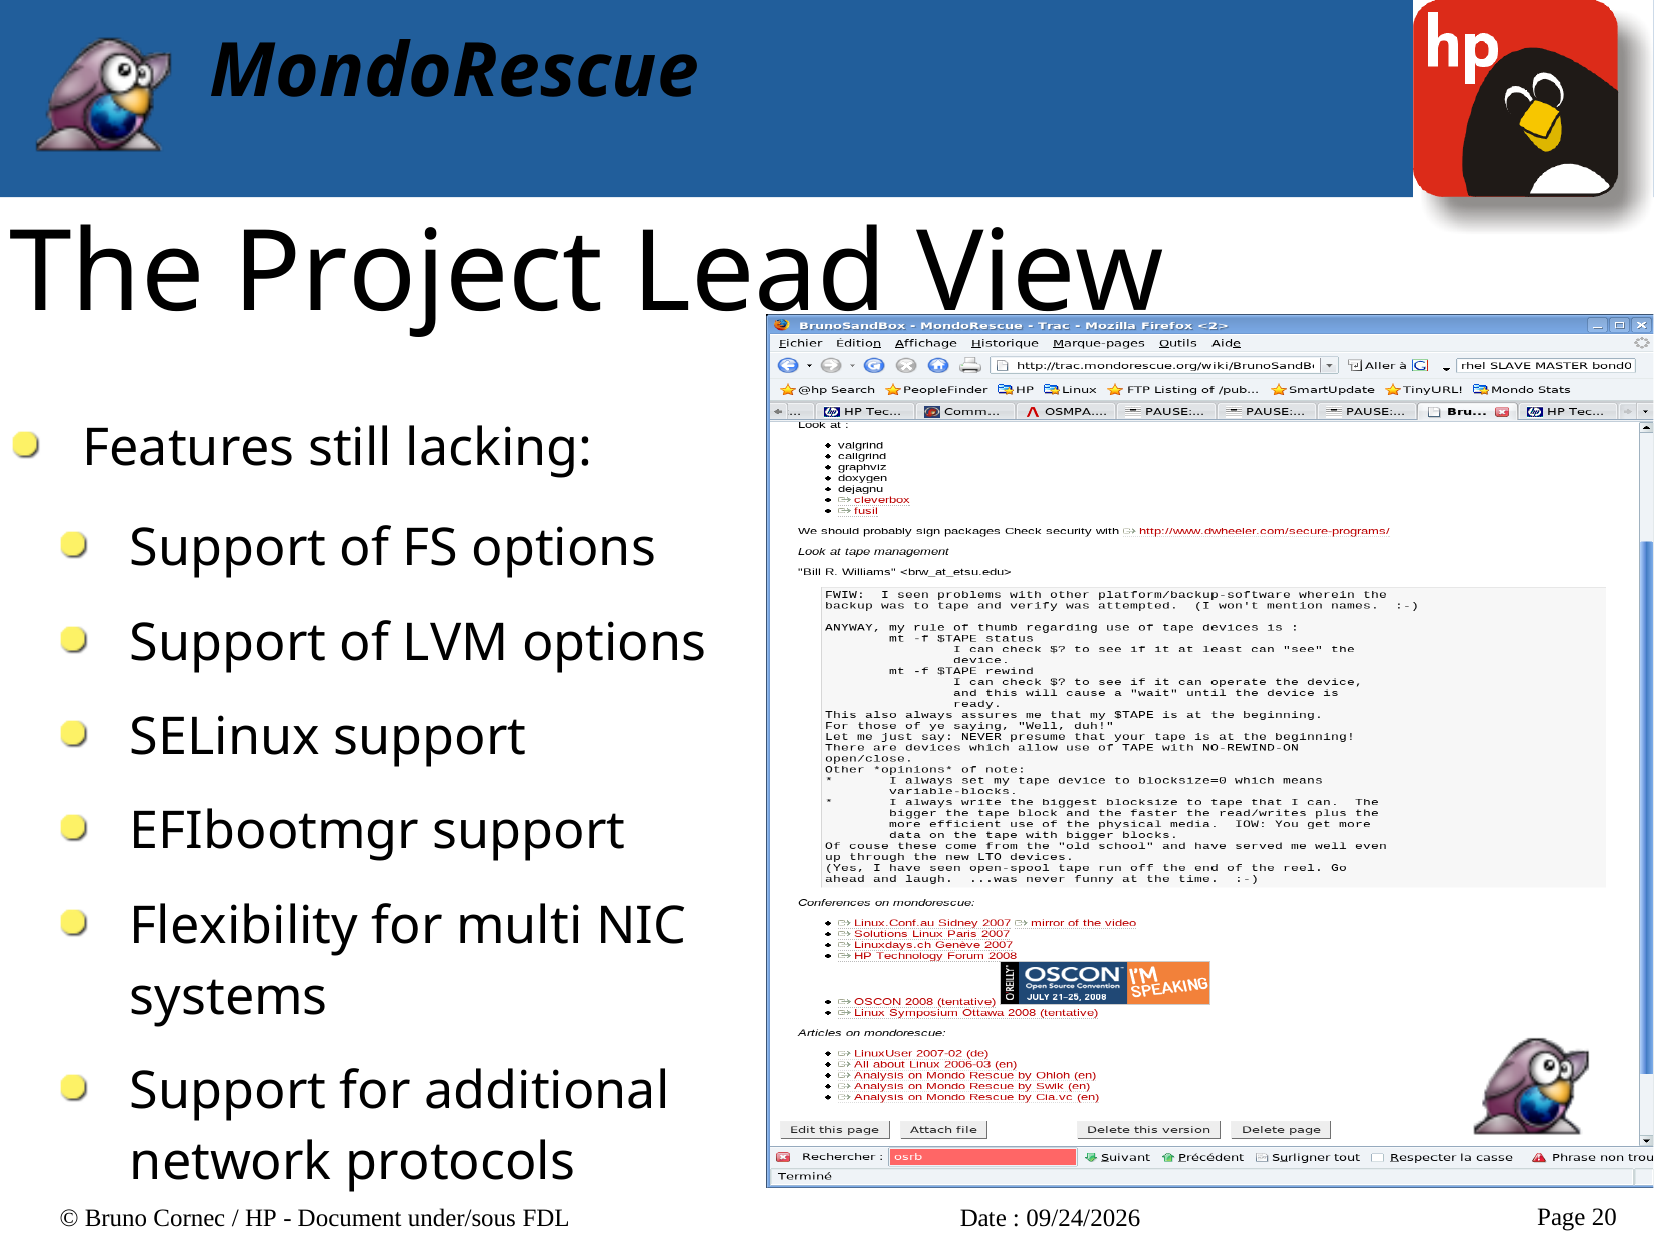

The Project Lead View
# Features still lacking:
Support of FS options
Support of LVM options
SELinux support
EFIbootmgr support
Flexibility for multi NIC systems
Support for additional network protocols